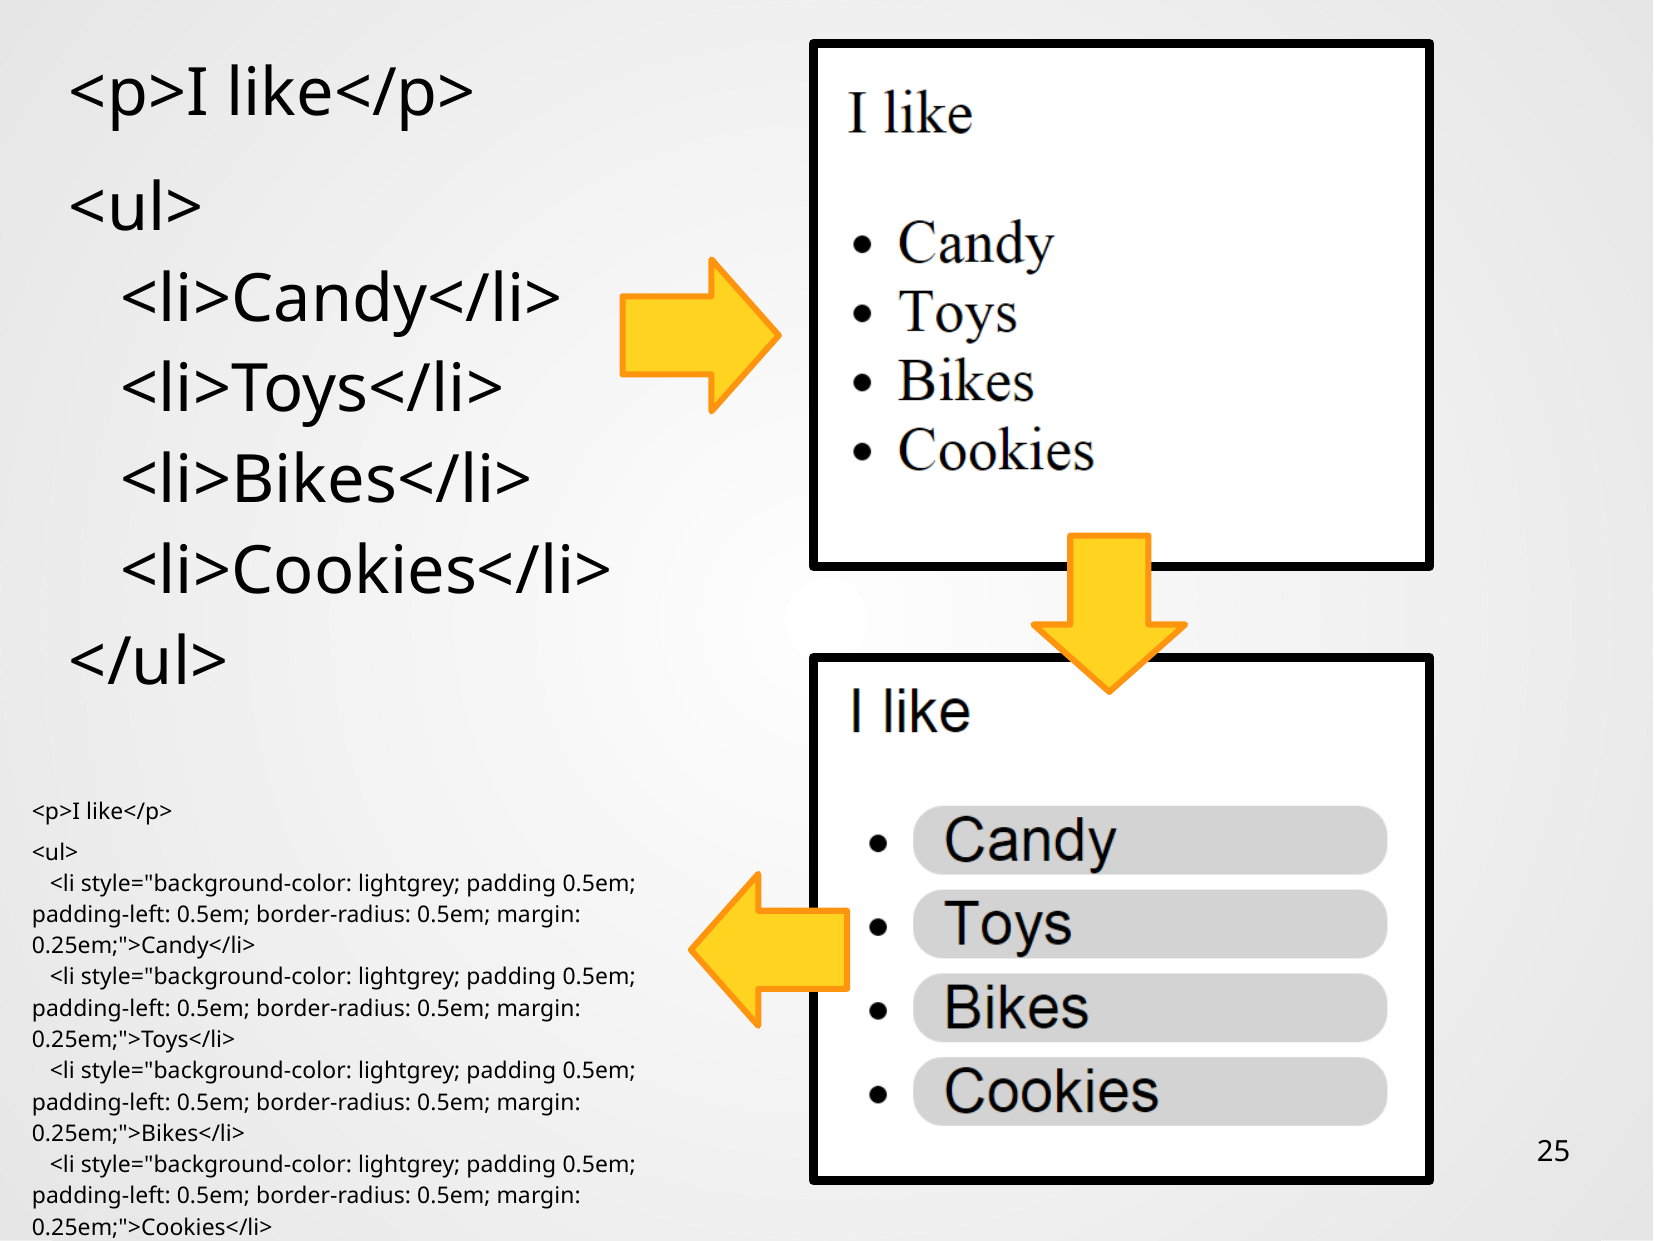

<p>I like</p>
<ul>
 <li>Candy</li>
 <li>Toys</li>
 <li>Bikes</li>
 <li>Cookies</li>
</ul>
<p>I like</p>
<ul>
 <li style="background-color: lightgrey; padding 0.5em; padding-left: 0.5em; border-radius: 0.5em; margin: 0.25em;">Candy</li>
 <li style="background-color: lightgrey; padding 0.5em; padding-left: 0.5em; border-radius: 0.5em; margin: 0.25em;">Toys</li>
 <li style="background-color: lightgrey; padding 0.5em; padding-left: 0.5em; border-radius: 0.5em; margin: 0.25em;">Bikes</li>
 <li style="background-color: lightgrey; padding 0.5em; padding-left: 0.5em; border-radius: 0.5em; margin: 0.25em;">Cookies</li>
</ul>
25